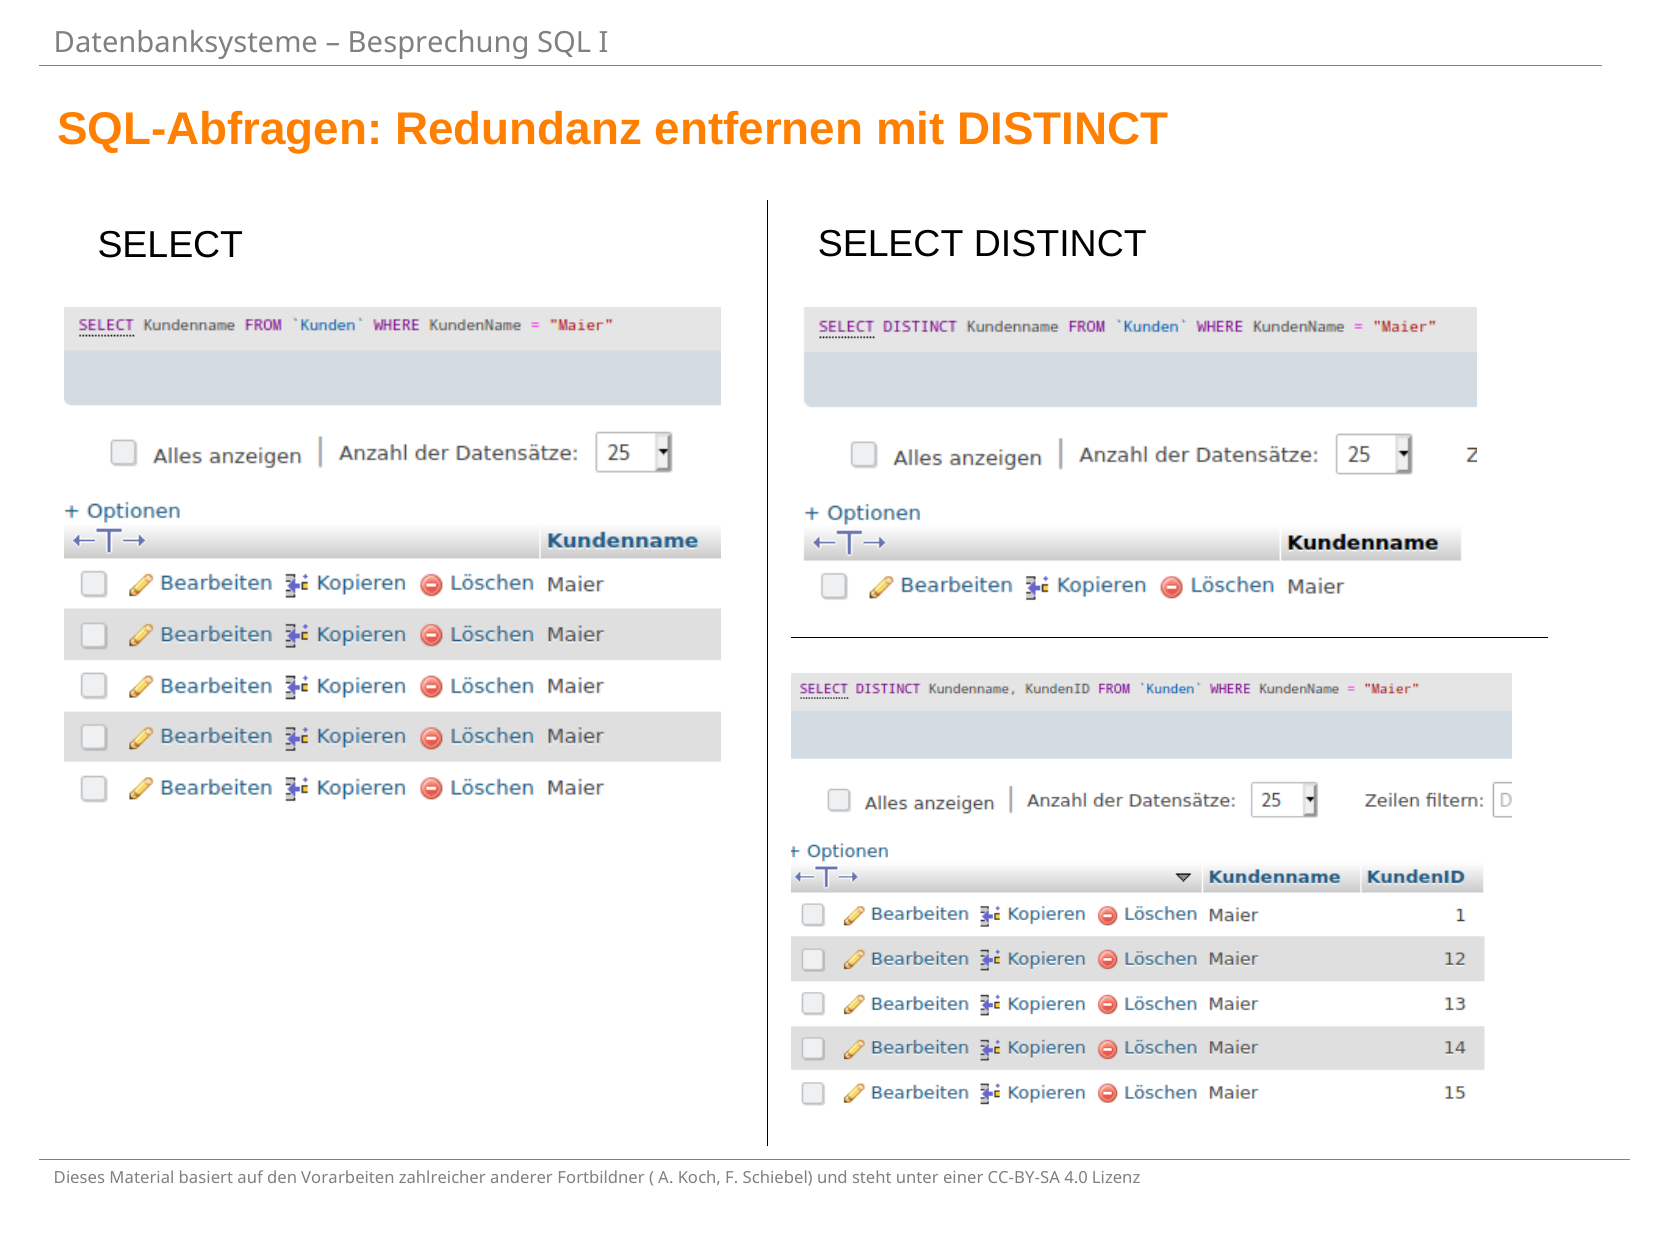

Datenbanksysteme – Besprechung SQL I
SQL-Abfragen: Redundanz entfernen mit DISTINCT
SELECT DISTINCT
SELECT